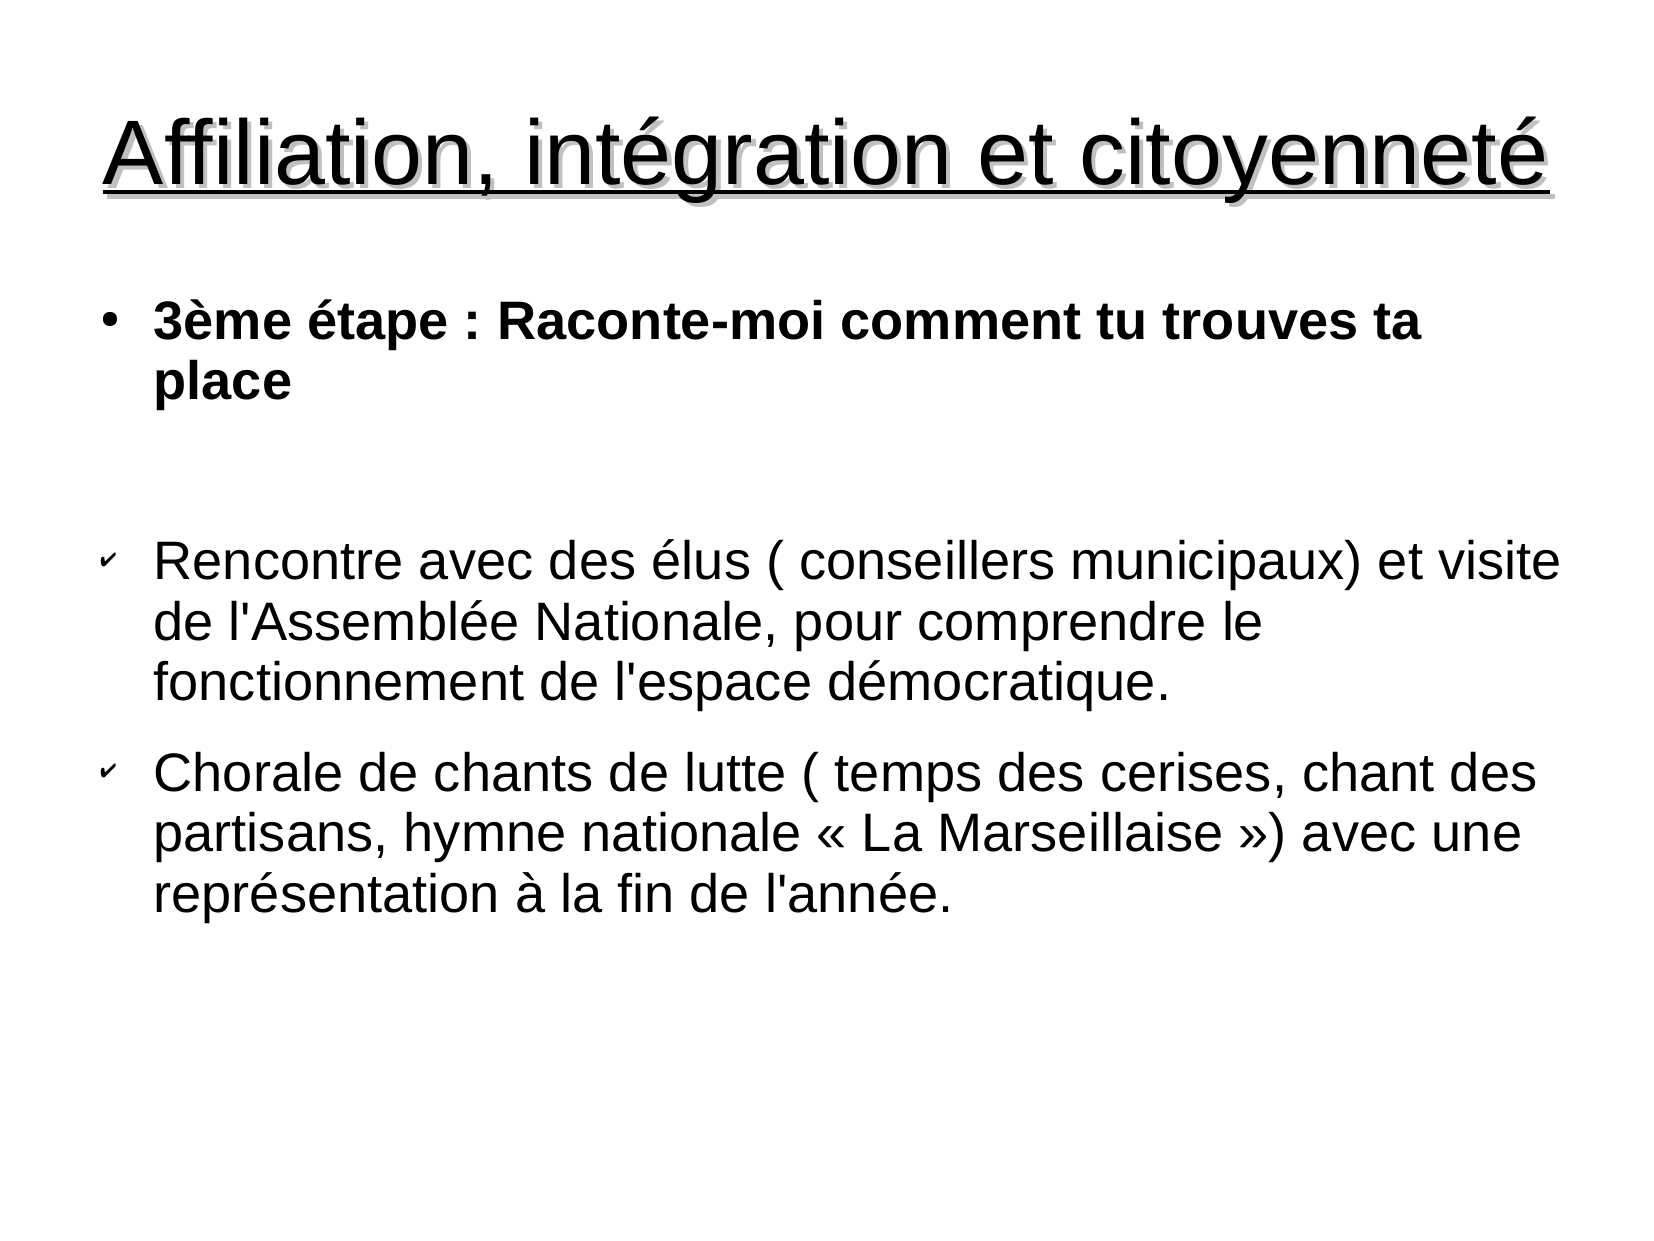

# Affiliation, intégration et citoyenneté
3ème étape : Raconte-moi comment tu trouves ta place
Rencontre avec des élus ( conseillers municipaux) et visite de l'Assemblée Nationale, pour comprendre le fonctionnement de l'espace démocratique.
Chorale de chants de lutte ( temps des cerises, chant des partisans, hymne nationale « La Marseillaise ») avec une représentation à la fin de l'année.